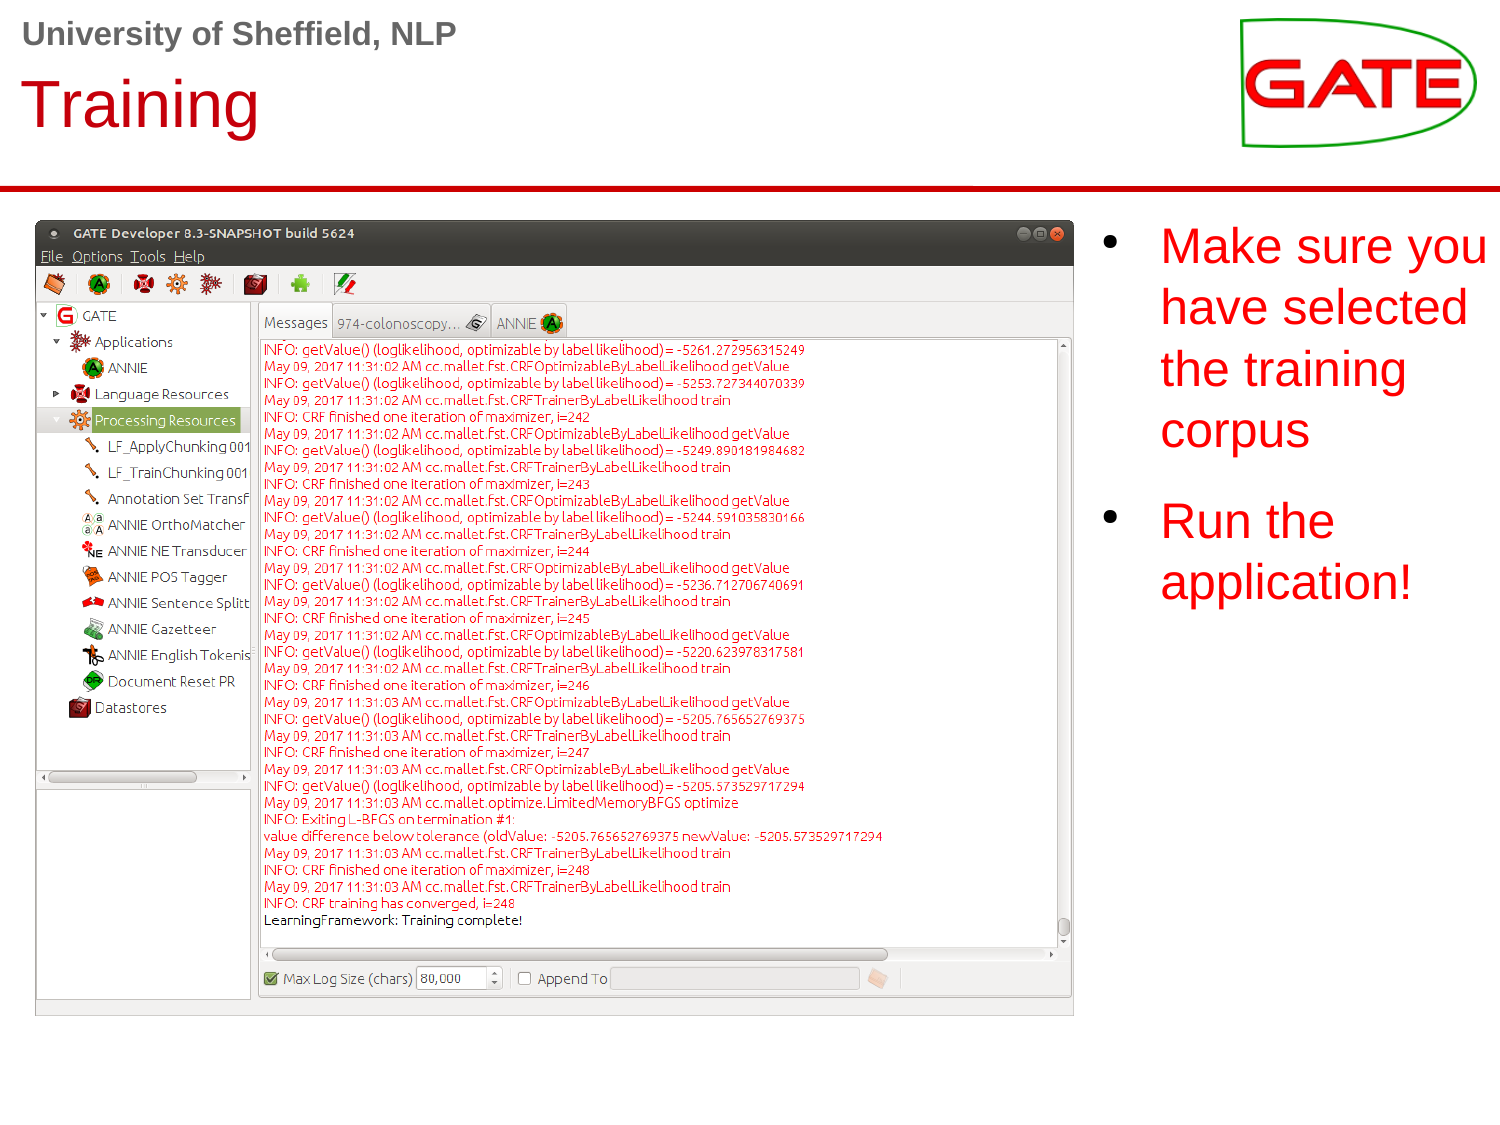

# Training
Make sure you have selected the training corpus
Run the application!